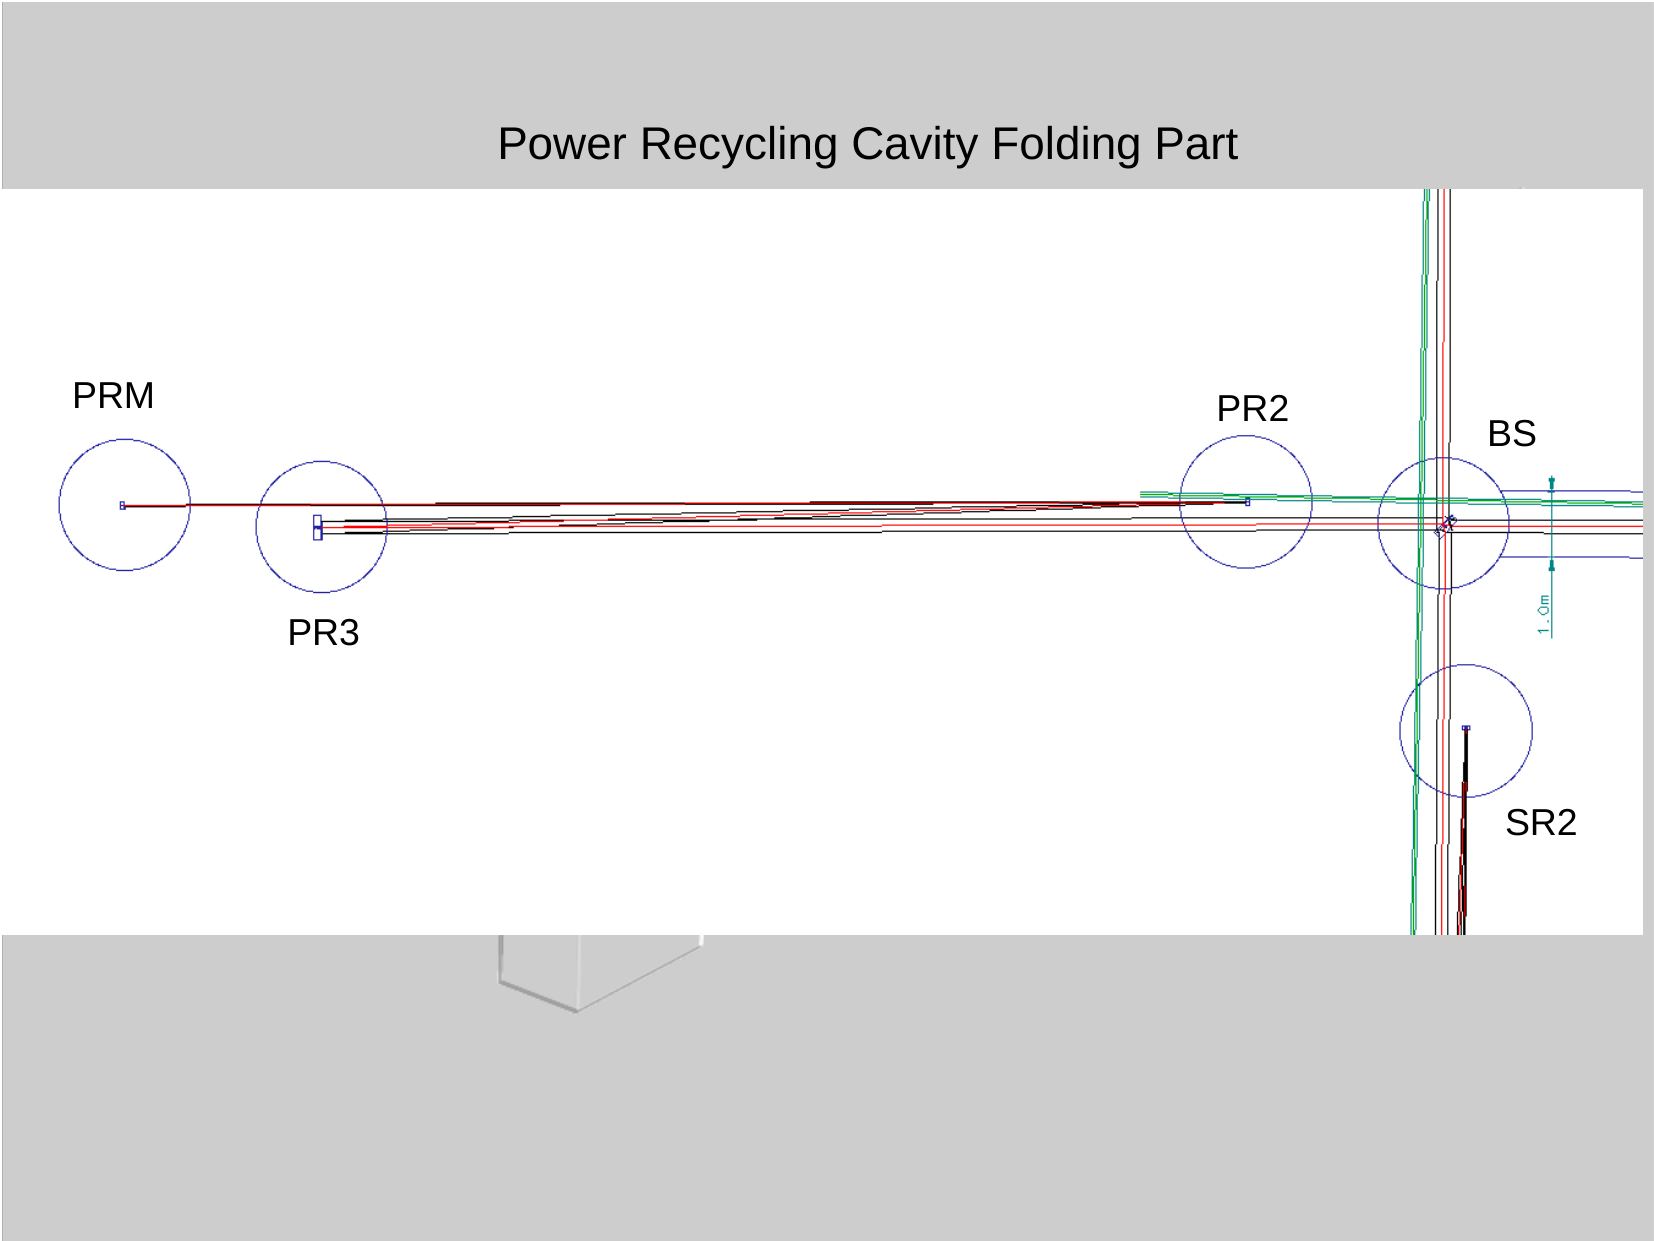

Power Recycling Cavity Folding Part
PRM
PR2
BS
PR3
SR2